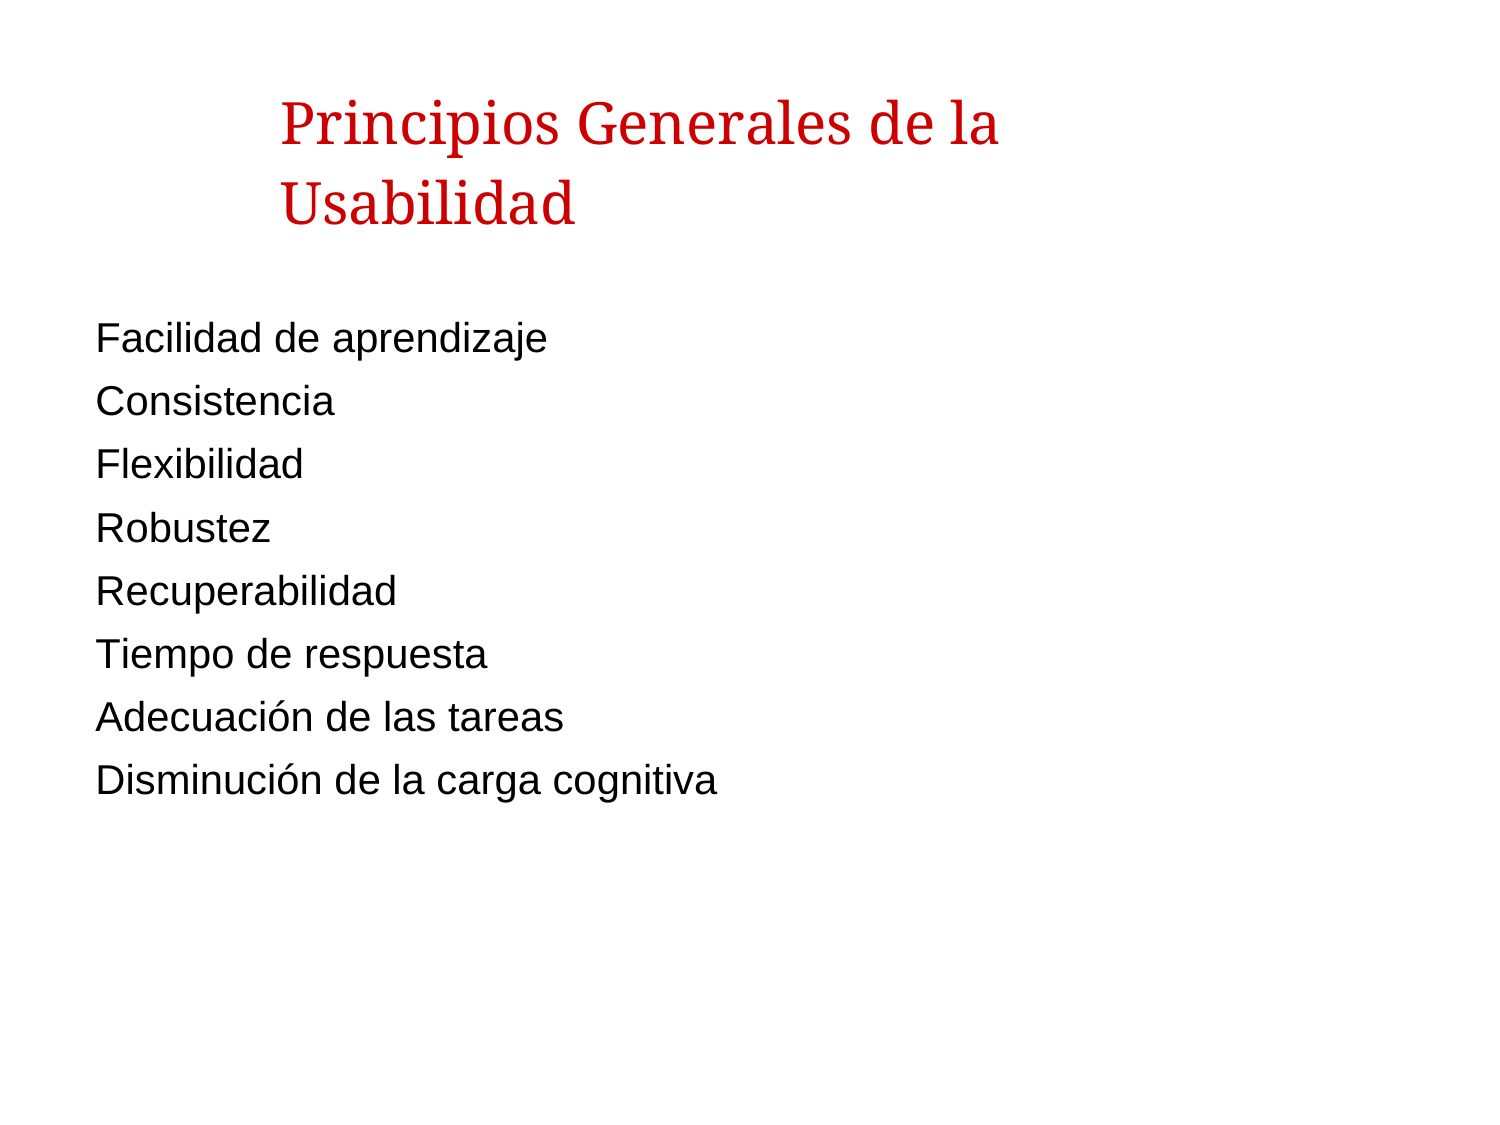

# Principios Generales de la Usabilidad
Facilidad de aprendizaje
Consistencia
Flexibilidad
Robustez
Recuperabilidad
Tiempo de respuesta
Adecuación de las tareas
Disminución de la carga cognitiva